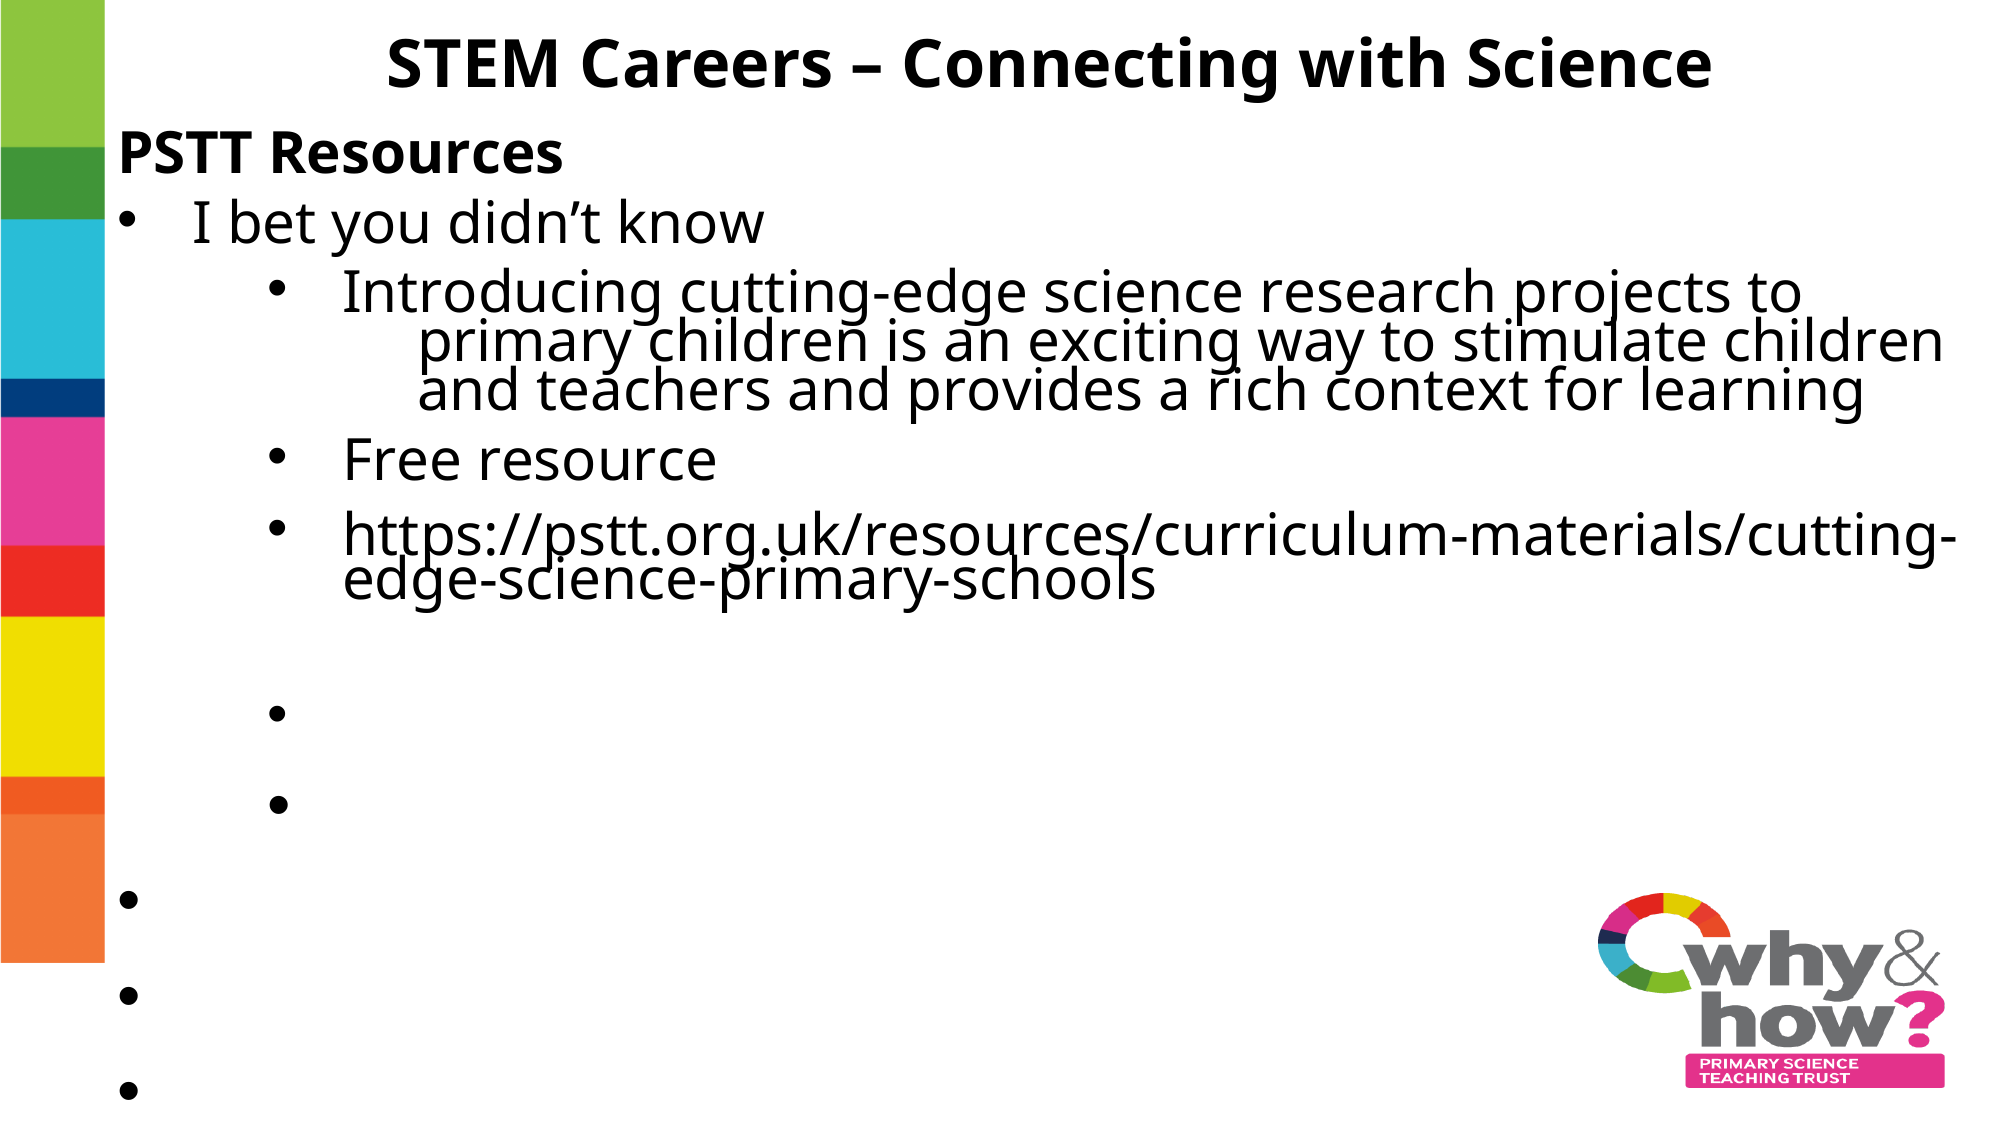

STEM Careers – Connecting with Science
PSTT Resources
I bet you didn’t know
Introducing cutting-edge science research projects to primary children is an exciting way to stimulate children and teachers and provides a rich context for learning
Free resource
https://pstt.org.uk/resources/curriculum-materials/cutting-edge-science-primary-schools